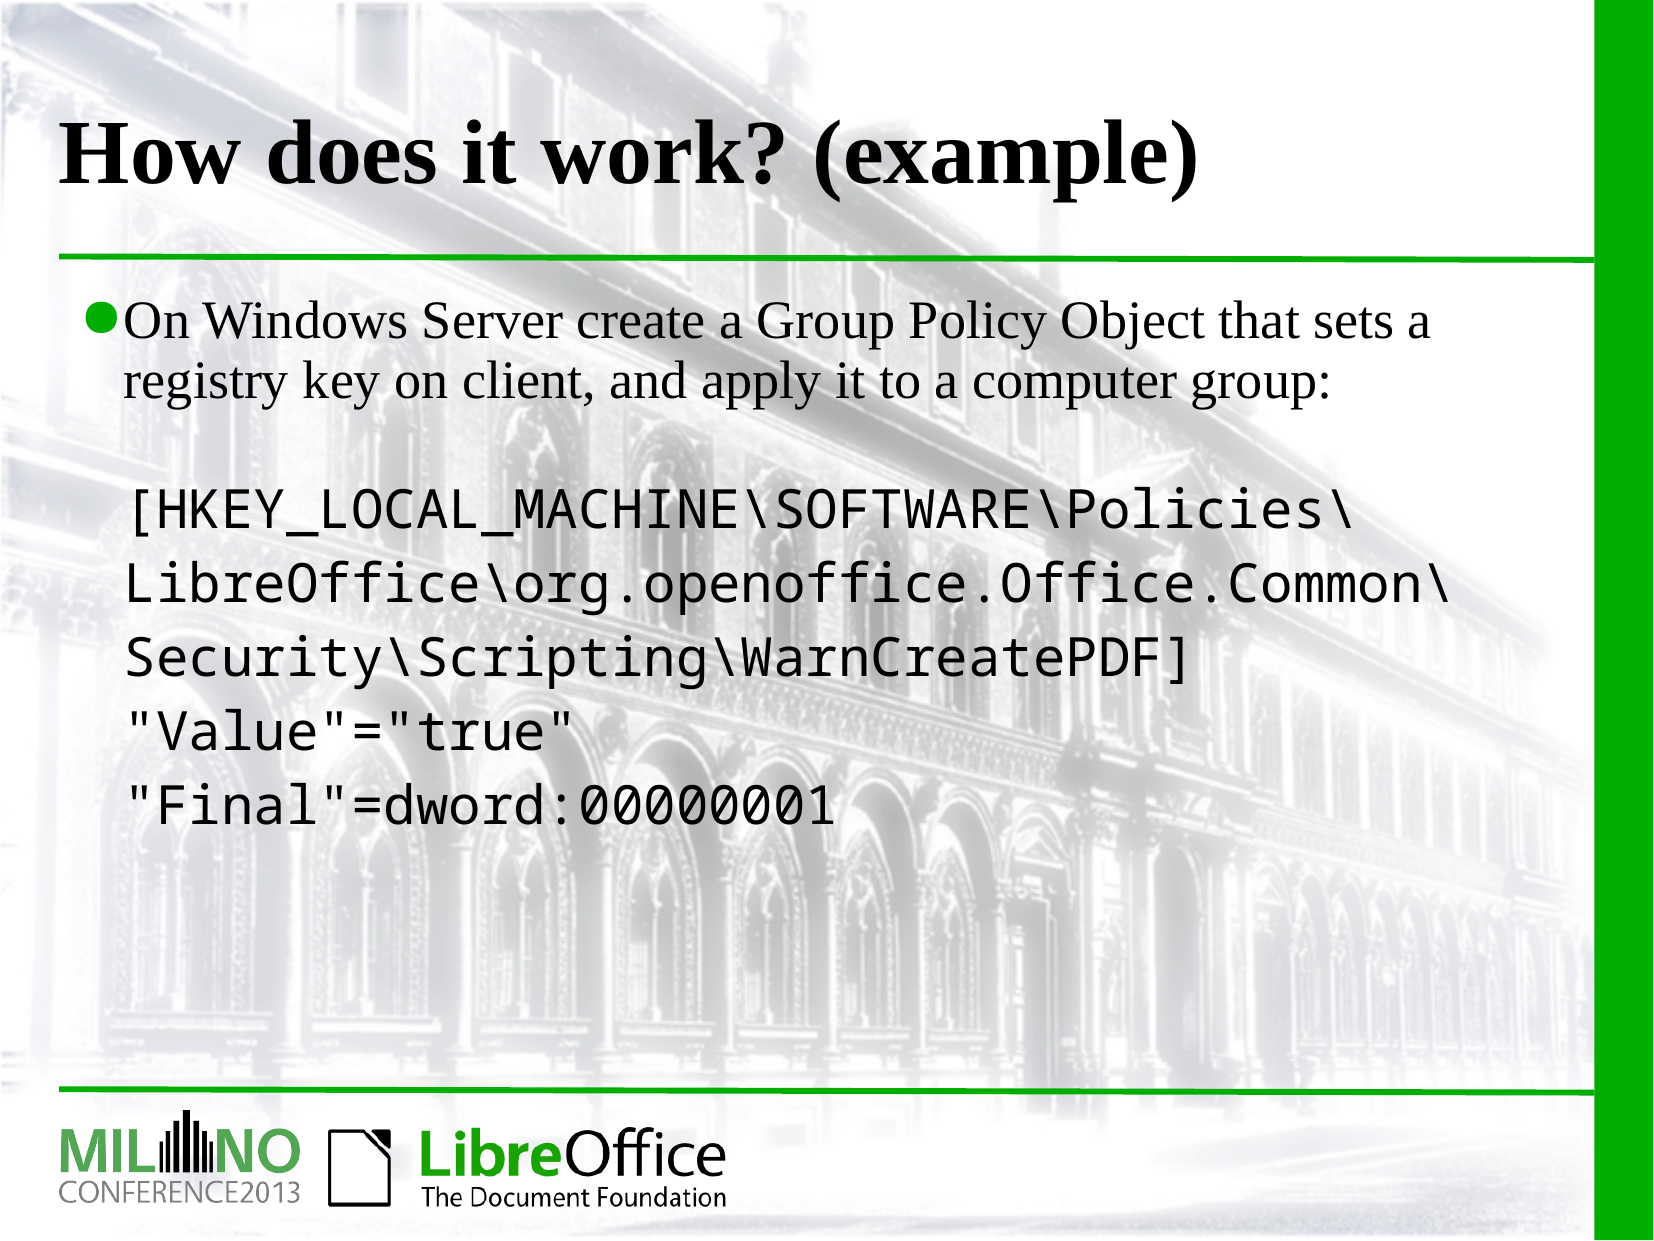

# How does it work? (example)
On Windows Server create a Group Policy Object that sets a registry key on client, and apply it to a computer group:
[HKEY_LOCAL_MACHINE\SOFTWARE\Policies\LibreOffice\org.openoffice.Office.Common\Security\Scripting\WarnCreatePDF]
"Value"="true"
"Final"=dword:00000001